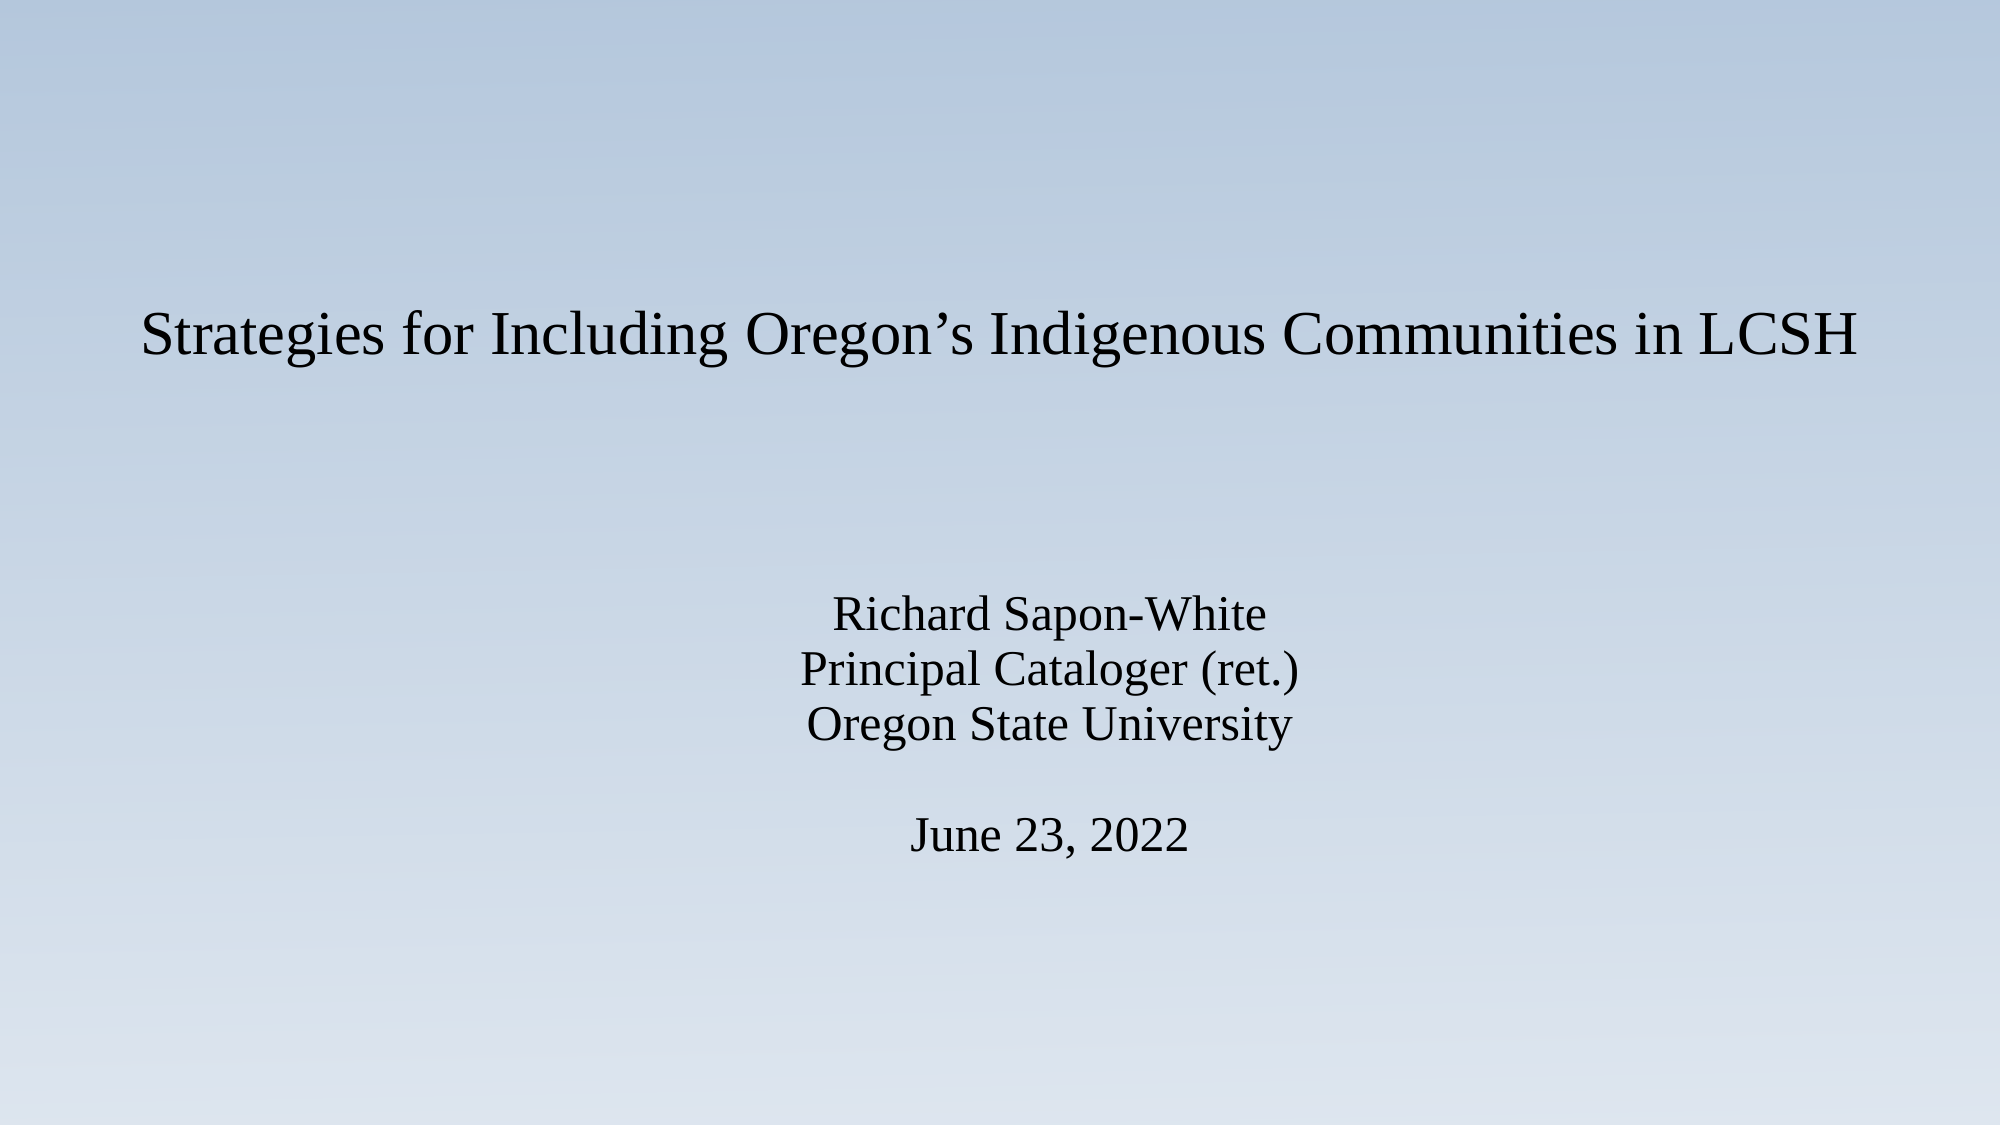

# Strategies for Including Oregon’s Indigenous Communities in LCSH
Richard Sapon-White
Principal Cataloger (ret.)
Oregon State University
June 23, 2022